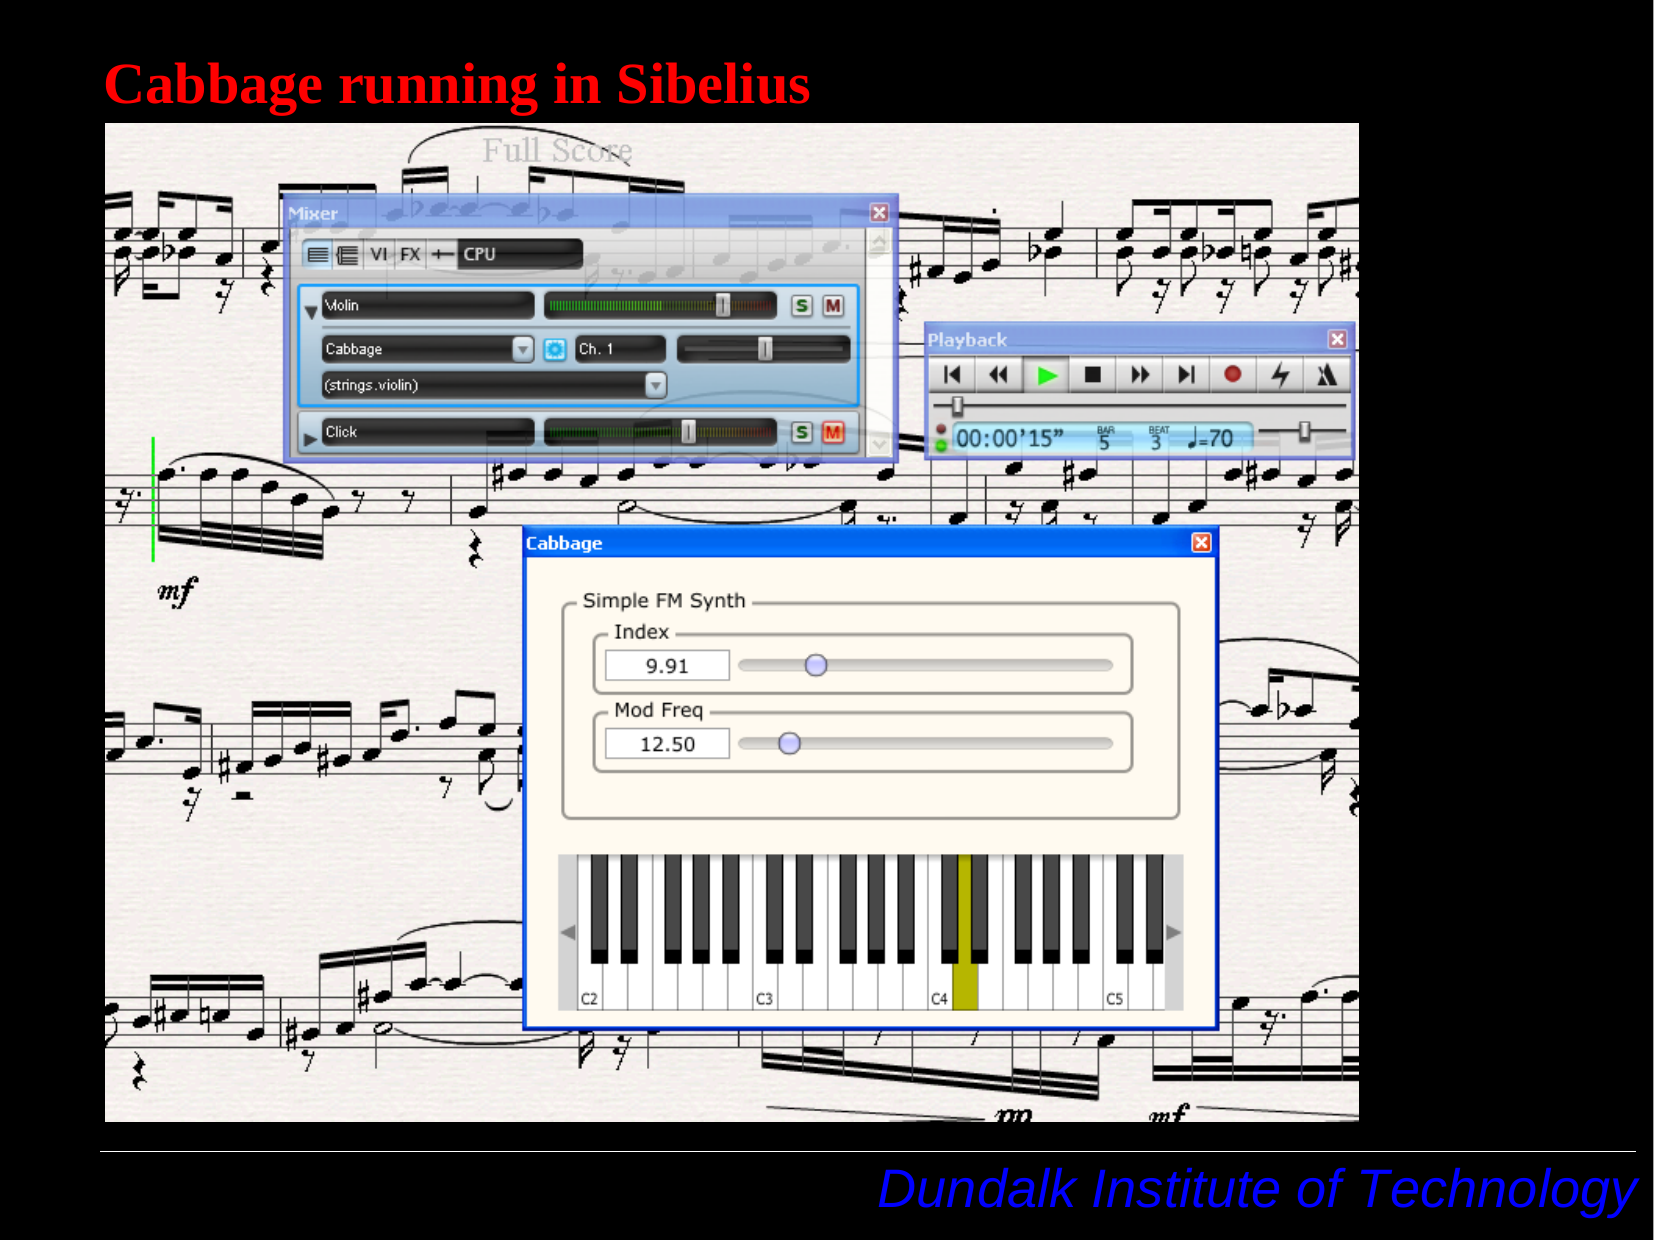

Cabbage running in Sibelius
Dundalk Institute of Technology